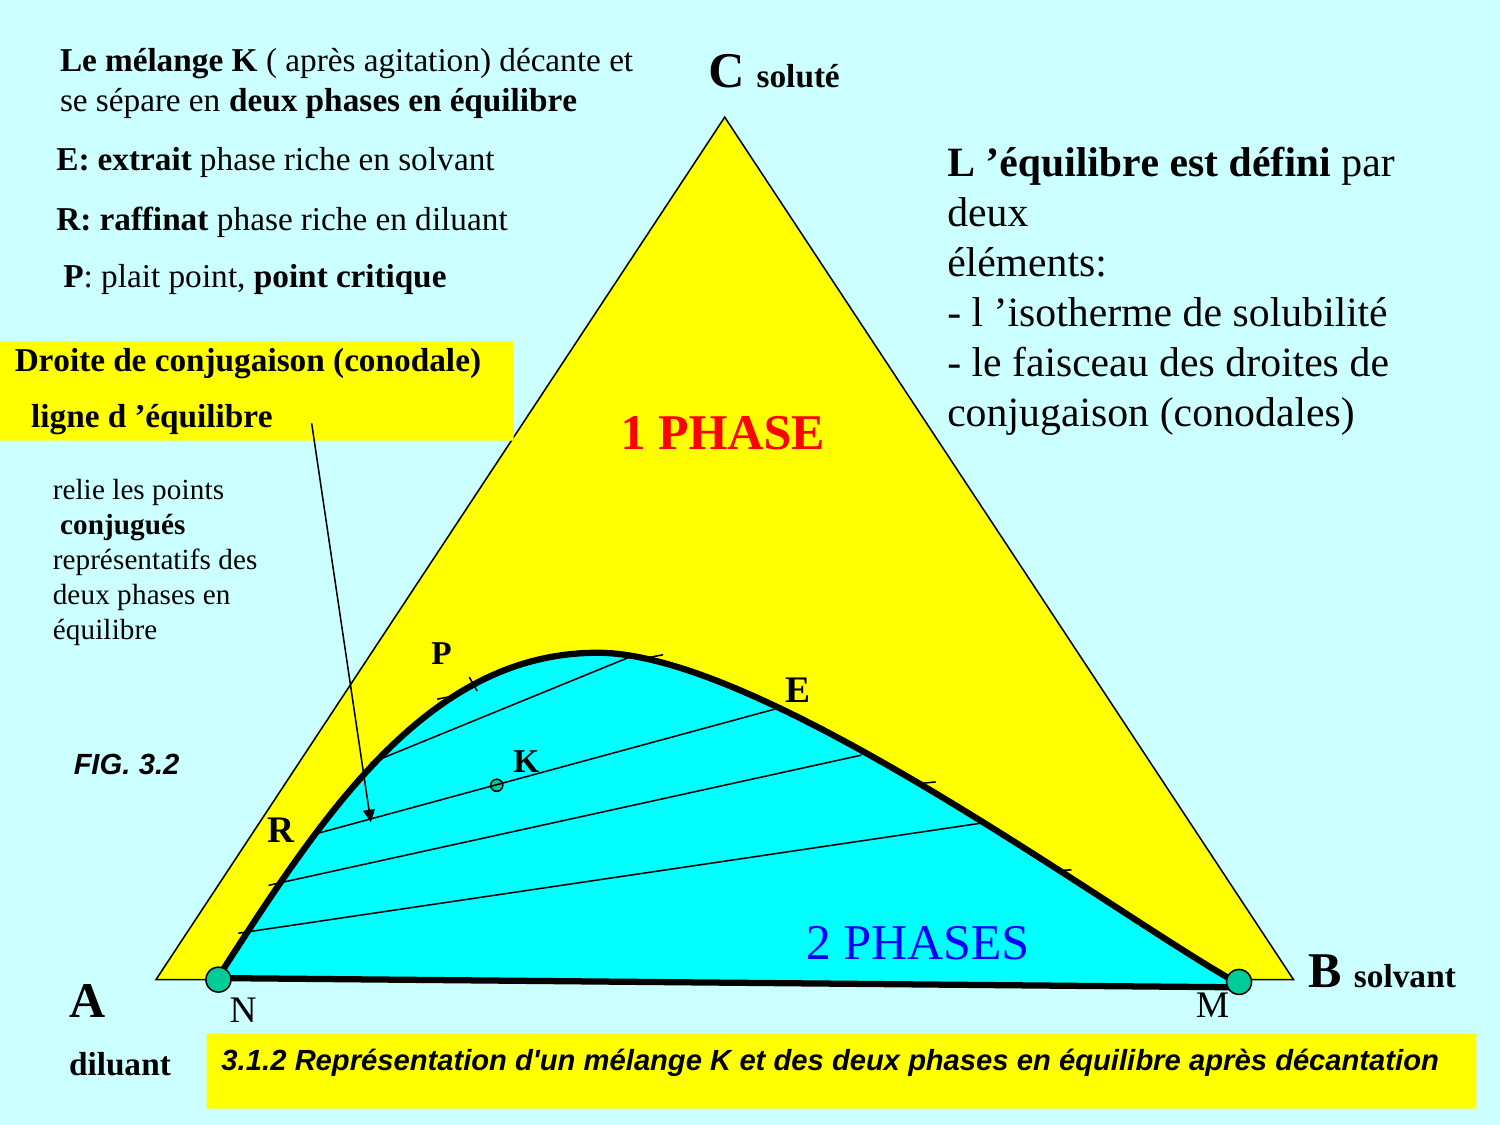

C soluté
1 PHASE
P
2 PHASES
2 PHASES
B solvant
M
N
A
diluant
Le mélange K ( après agitation) décante et se sépare en deux phases en équilibre
L ’équilibre est défini par deux
éléments:
- l ’isotherme de solubilité
- le faisceau des droites de conjugaison (conodales)
E: extrait phase riche en solvant
R: raffinat phase riche en diluant
P: plait point, point critique
Droite de conjugaison (conodale)
 ligne d ’équilibre
relie les points  conjugués  représentatifs des deux phases en équilibre
P
E
K
FIG. 3.2
R
3.1.2 Représentation d'un mélange K et des deux phases en équilibre après décantation